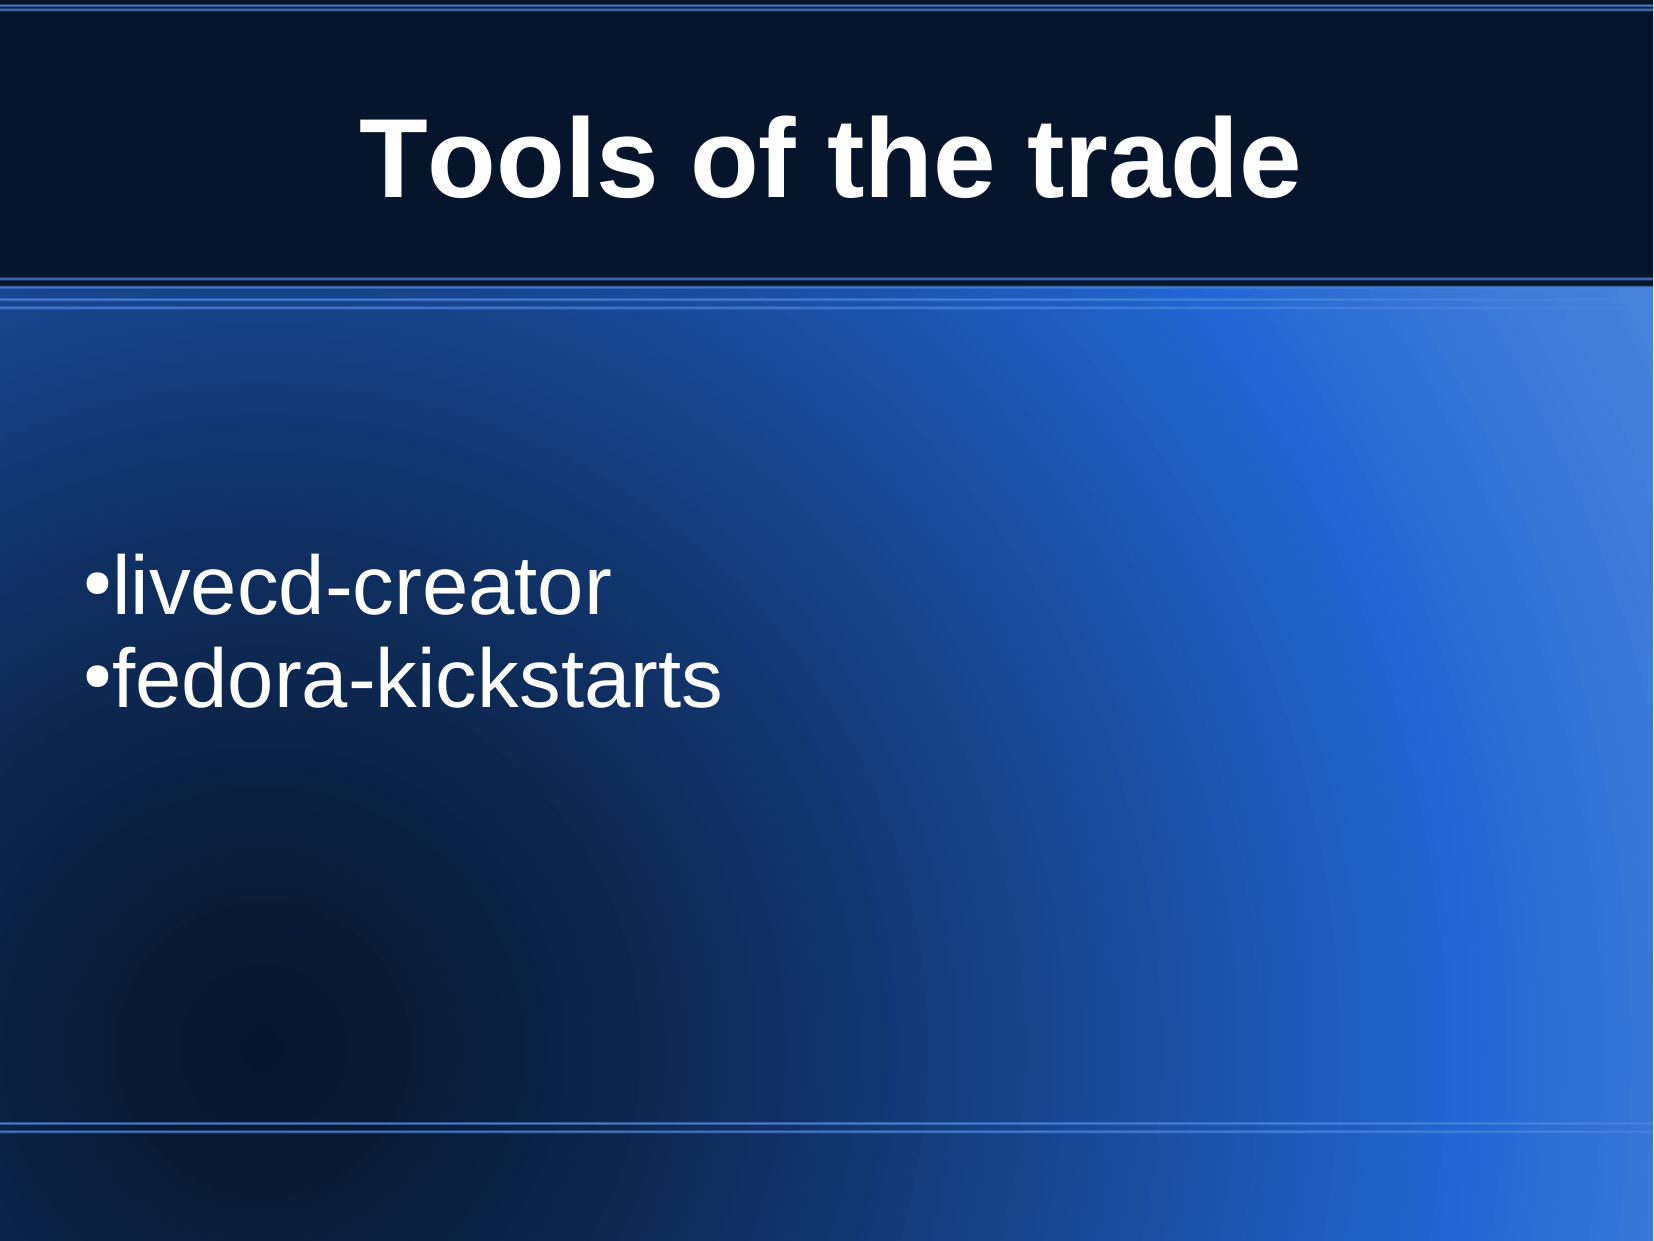

livecd-creator
fedora-kickstarts
# Tools of the trade